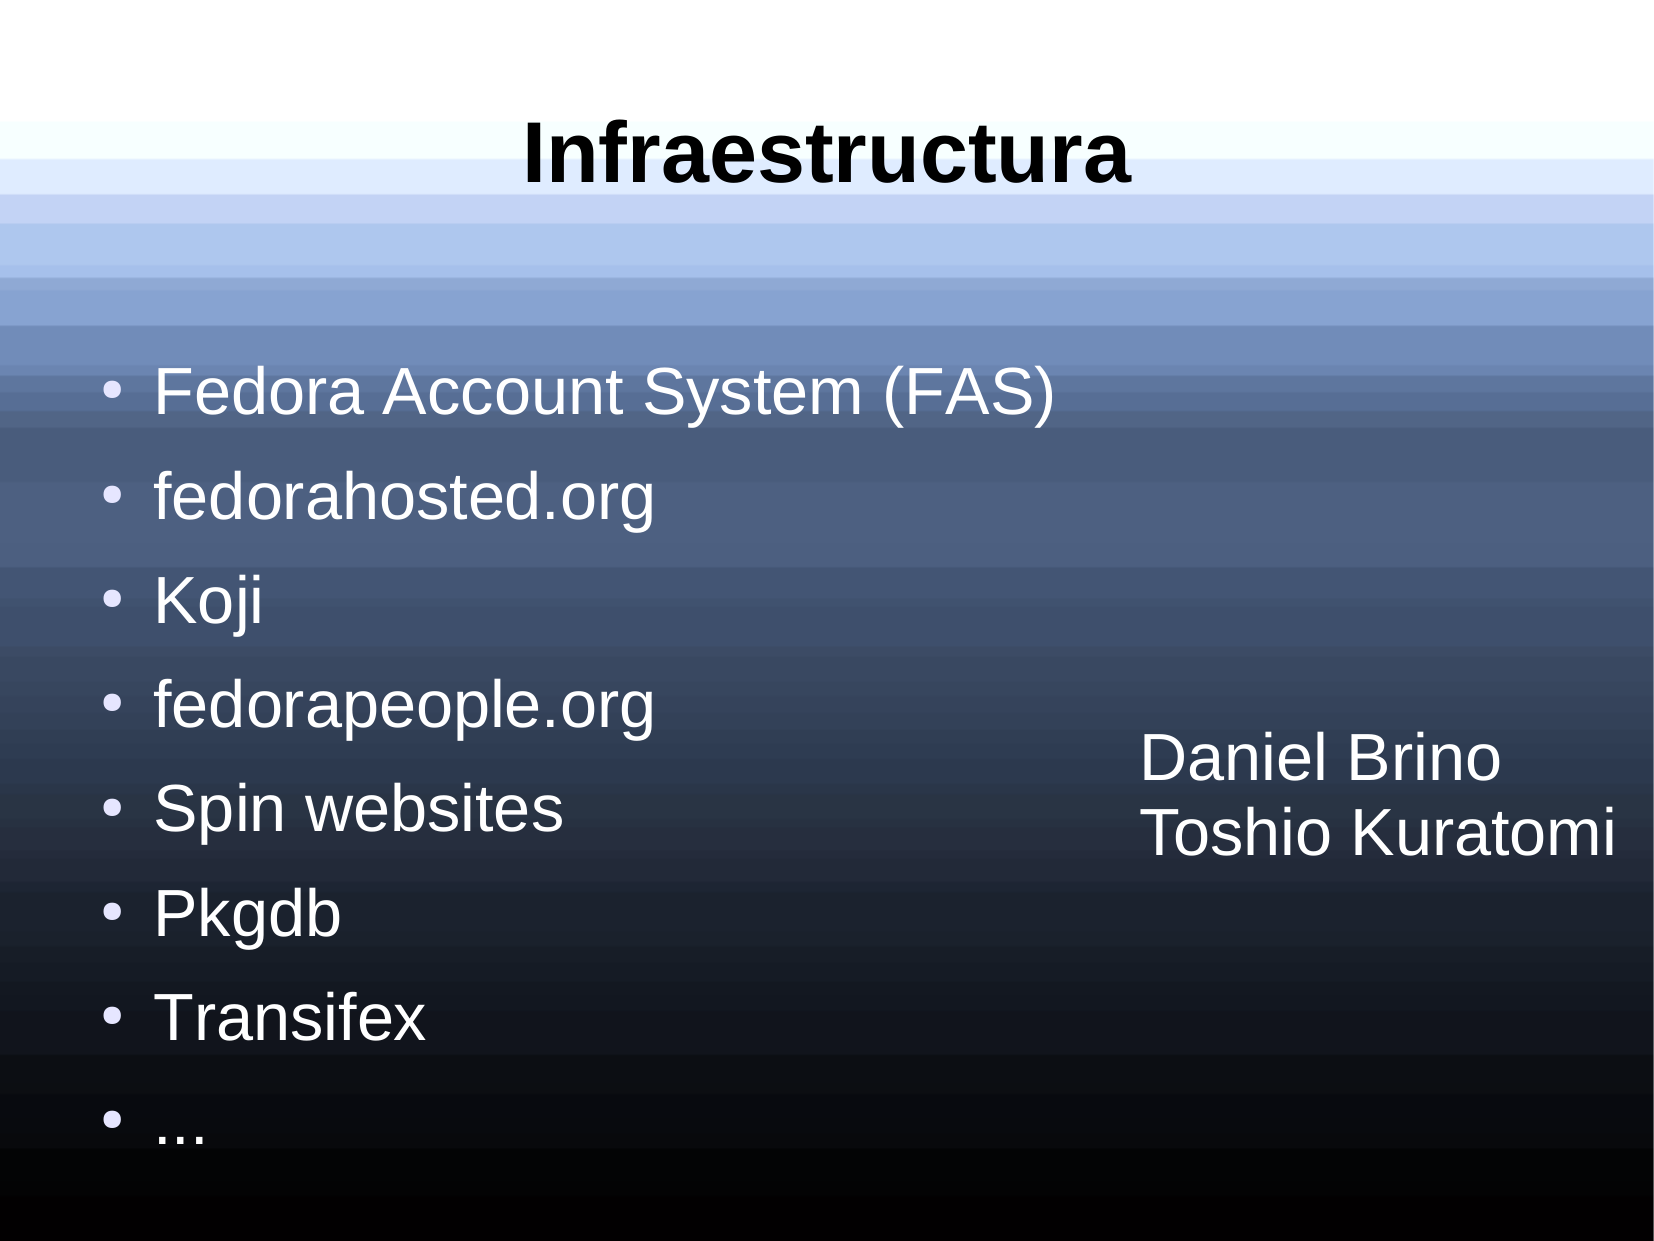

# Infraestructura
Fedora Account System (FAS)
fedorahosted.org
Koji
fedorapeople.org
Spin websites
Pkgdb
Transifex
...
Daniel Brino
Toshio Kuratomi